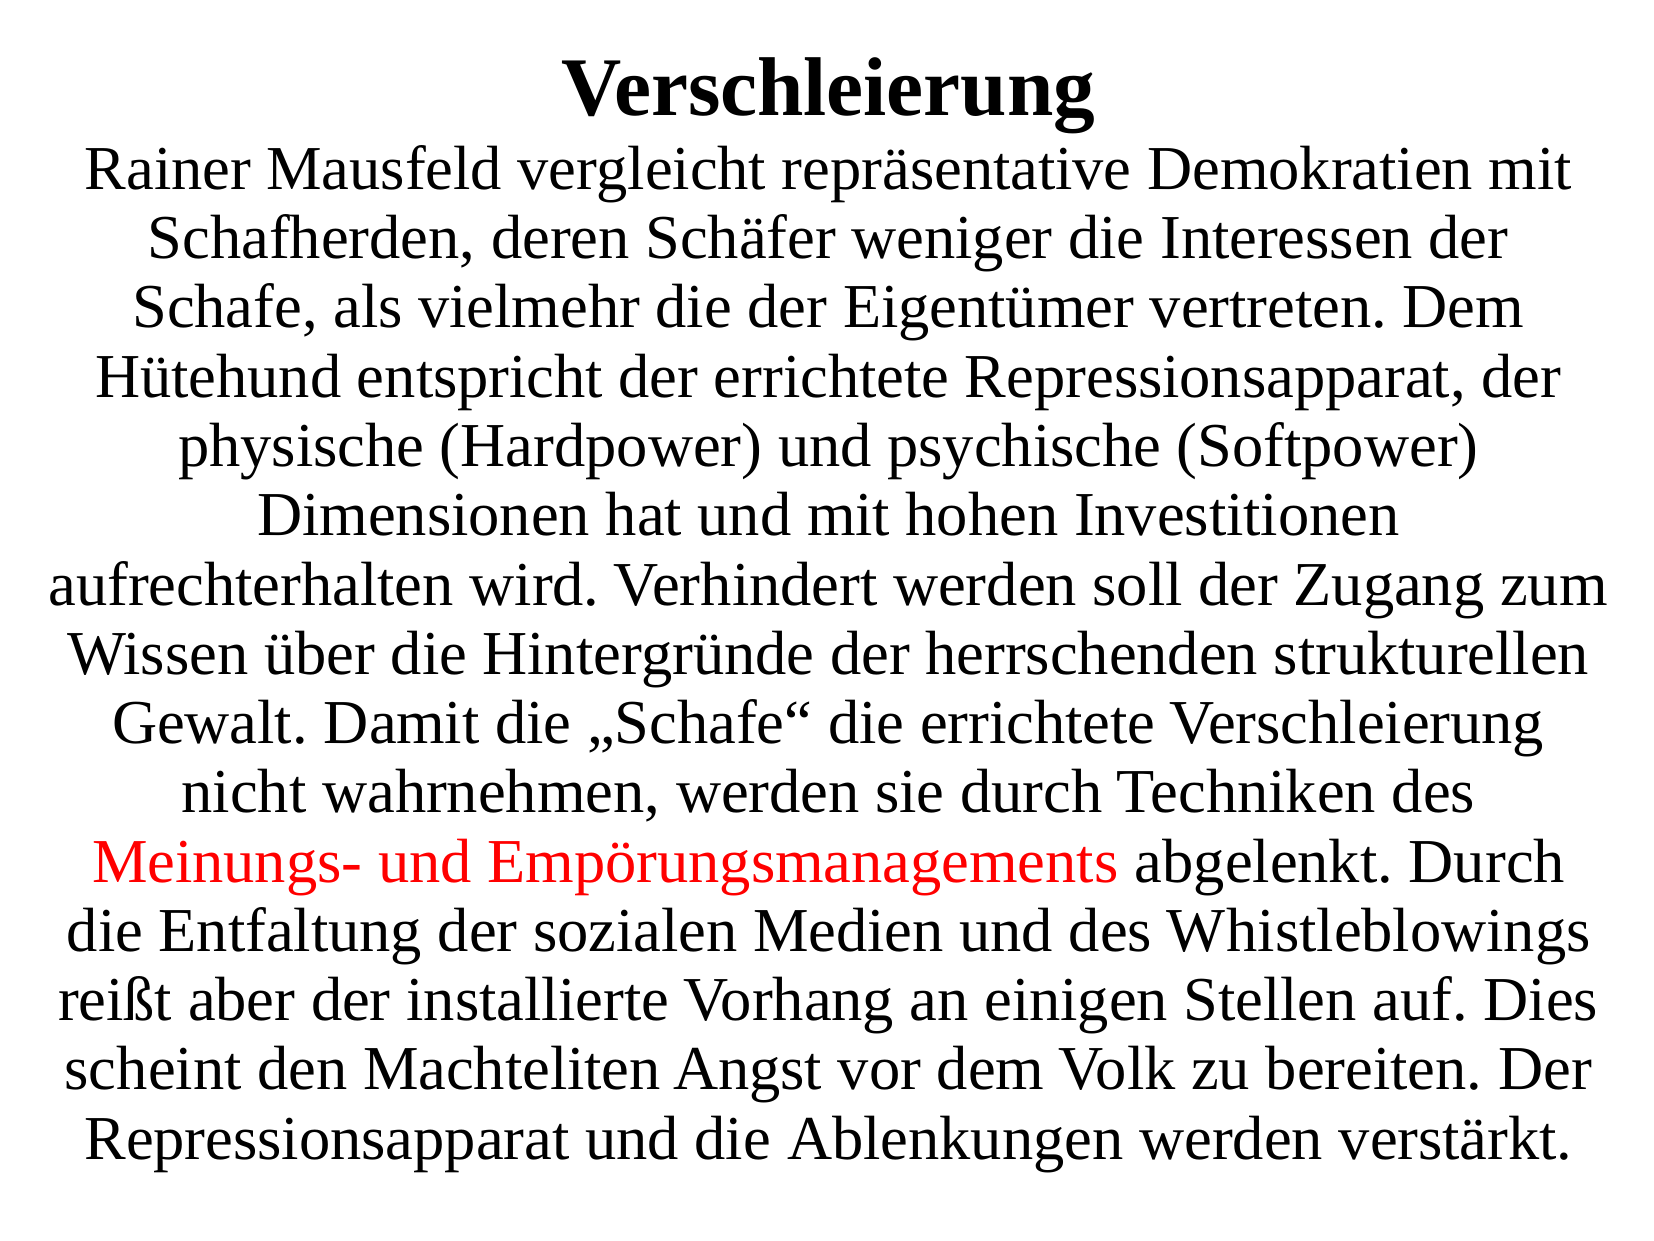

Verschleierung
Rainer Mausfeld vergleicht repräsentative Demokratien mit Schafherden, deren Schäfer weniger die Interessen der Schafe, als vielmehr die der Eigentümer vertreten. Dem Hütehund entspricht der errichtete Repressionsapparat, der physische (Hardpower) und psychische (Softpower) Dimensionen hat und mit hohen Investitionen aufrechterhalten wird. Verhindert werden soll der Zugang zum Wissen über die Hintergründe der herrschenden strukturellen Gewalt. Damit die „Schafe“ die errichtete Verschleierung nicht wahrnehmen, werden sie durch Techniken des Meinungs- und Empörungsmanagements abgelenkt. Durch die Entfaltung der sozialen Medien und des Whistleblowings reißt aber der installierte Vorhang an einigen Stellen auf. Dies scheint den Machteliten Angst vor dem Volk zu bereiten. Der Repressionsapparat und die Ablenkungen werden verstärkt.